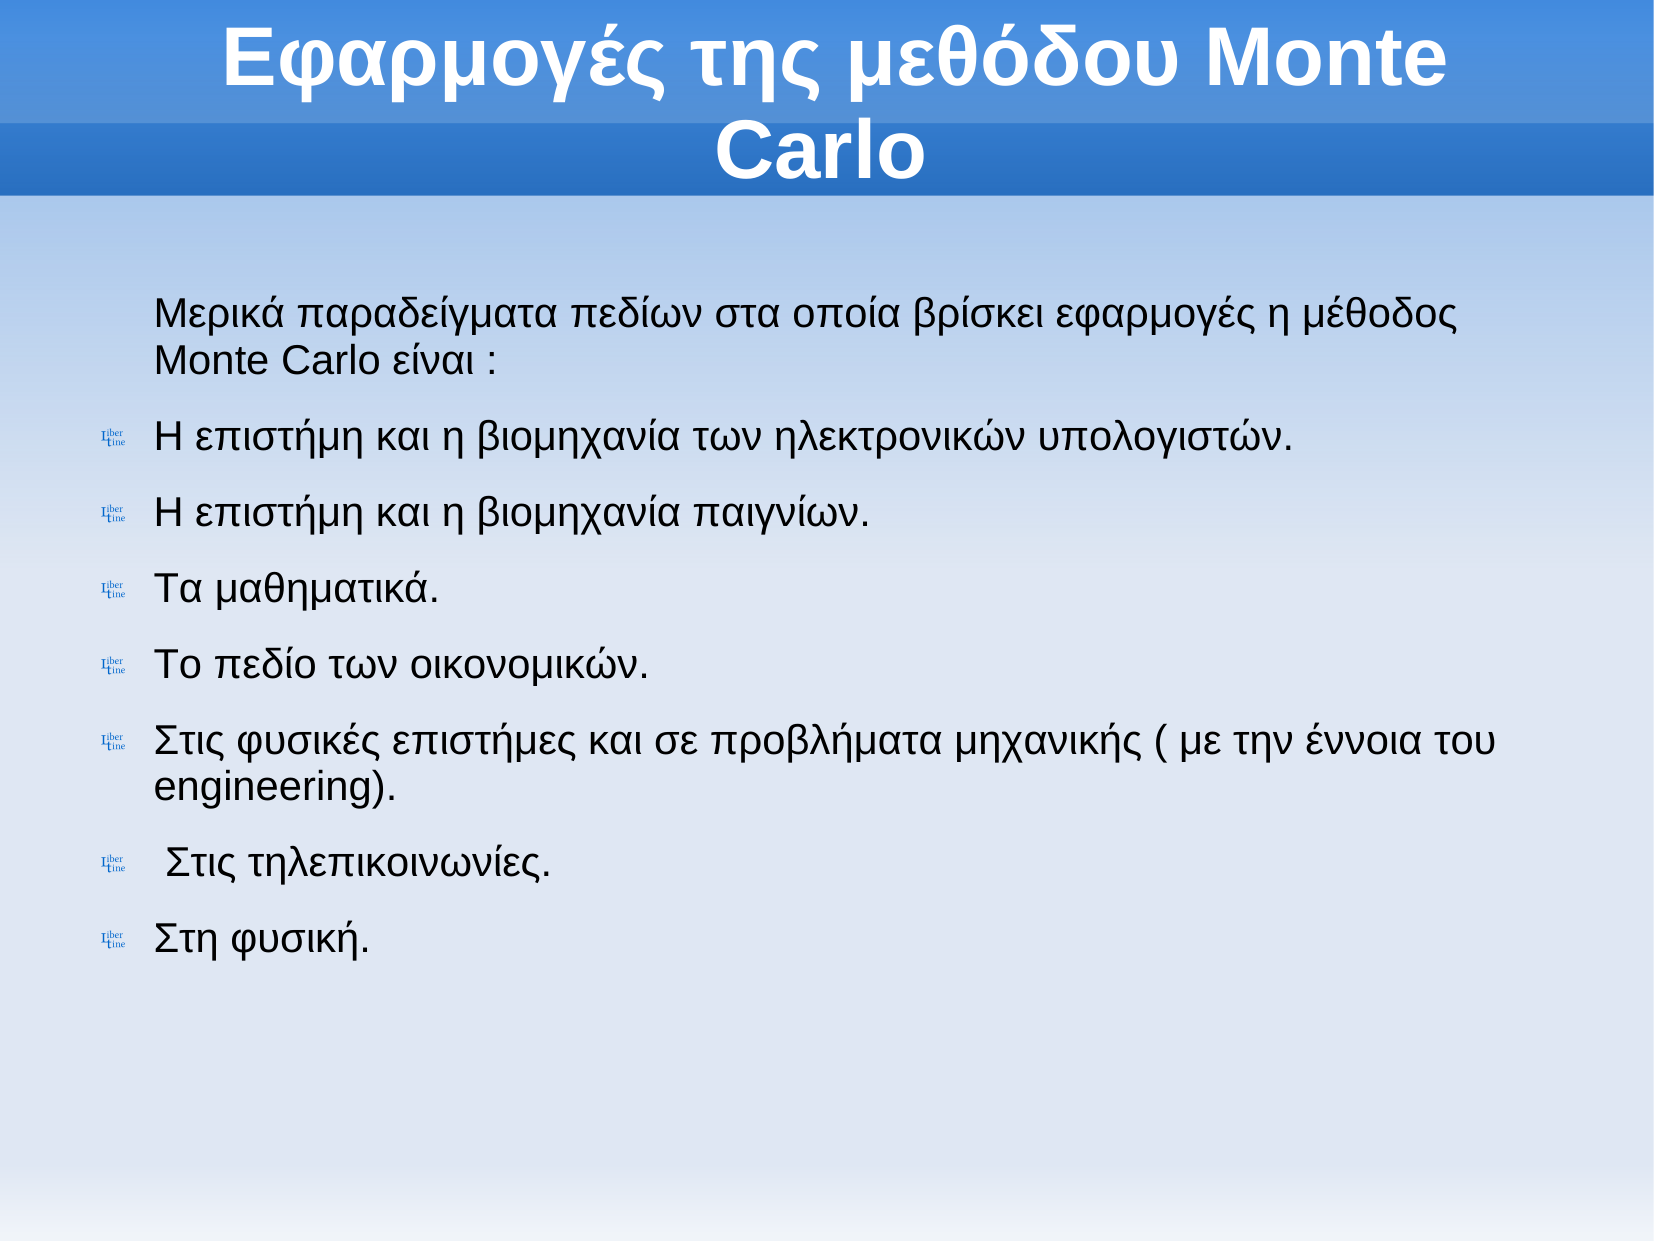

# Εφαρμογές της μεθόδου Monte Carlo
Μερικά παραδείγματα πεδίων στα οποία βρίσκει εφαρμογές η μέθοδος Monte Carlo είναι :
Η επιστήμη και η βιομηχανία των ηλεκτρονικών υπολογιστών.
Η επιστήμη και η βιομηχανία παιγνίων.
Τα μαθηματικά.
Το πεδίο των οικονομικών.
Στις φυσικές επιστήμες και σε προβλήματα μηχανικής ( με την έννοια του engineering).
 Στις τηλεπικοινωνίες.
Στη φυσική.